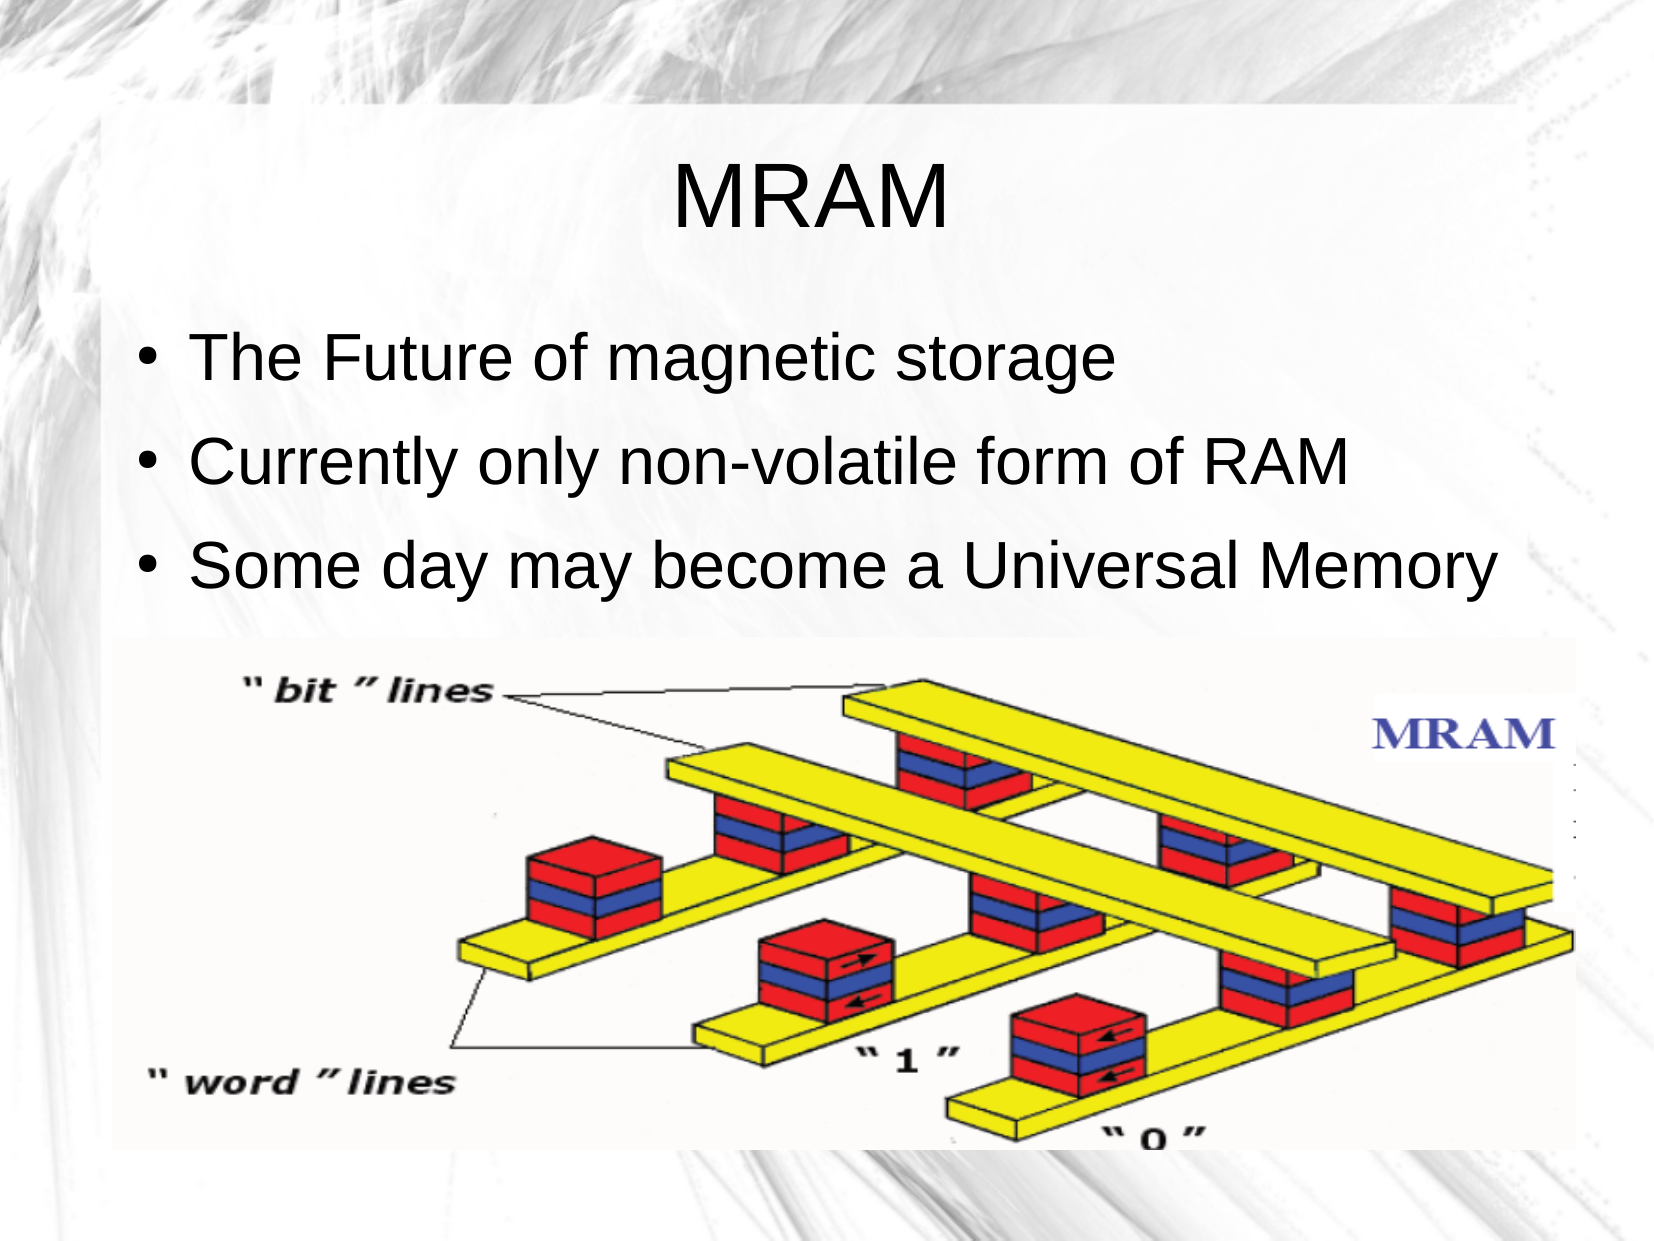

# MRAM
The Future of magnetic storage
Currently only non-volatile form of RAM
Some day may become a Universal Memory